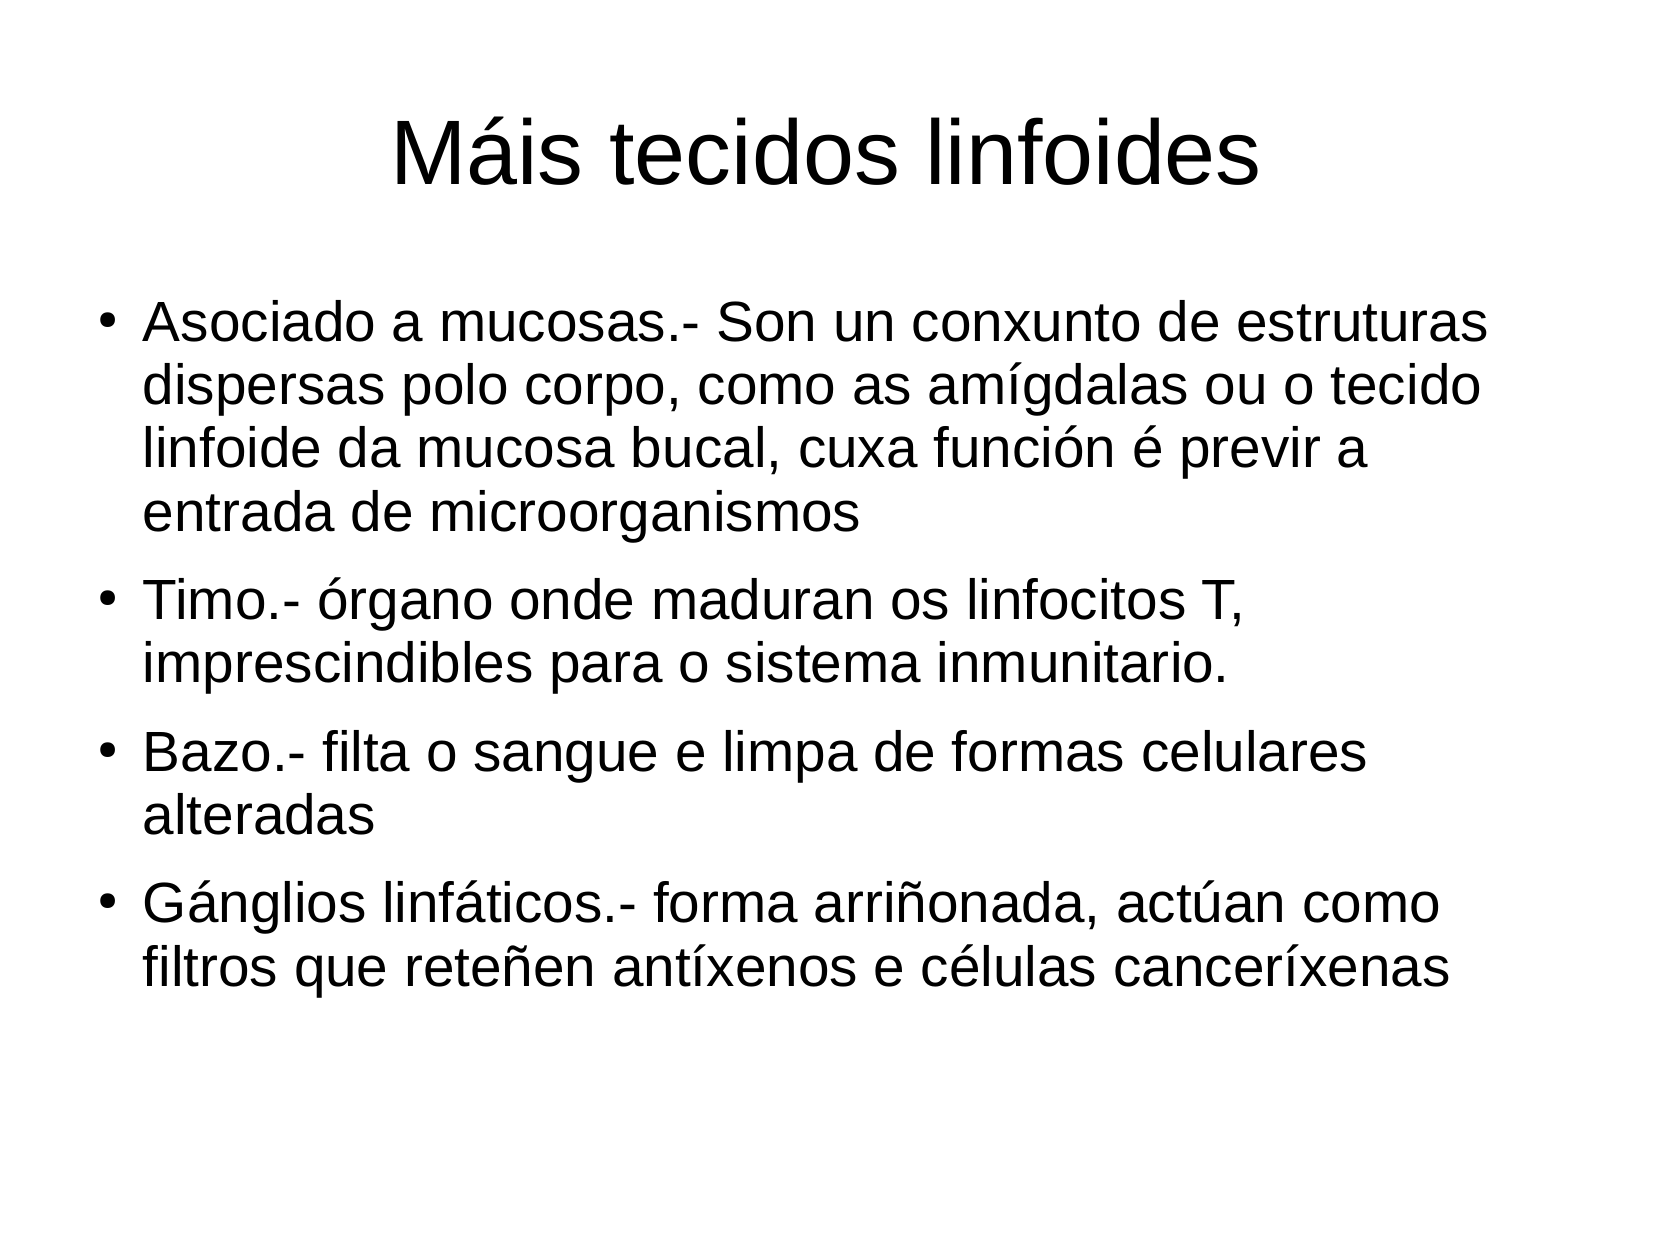

# Máis tecidos linfoides
Asociado a mucosas.- Son un conxunto de estruturas dispersas polo corpo, como as amígdalas ou o tecido linfoide da mucosa bucal, cuxa función é previr a entrada de microorganismos
Timo.- órgano onde maduran os linfocitos T, imprescindibles para o sistema inmunitario.
Bazo.- filta o sangue e limpa de formas celulares alteradas
Gánglios linfáticos.- forma arriñonada, actúan como filtros que reteñen antíxenos e células canceríxenas